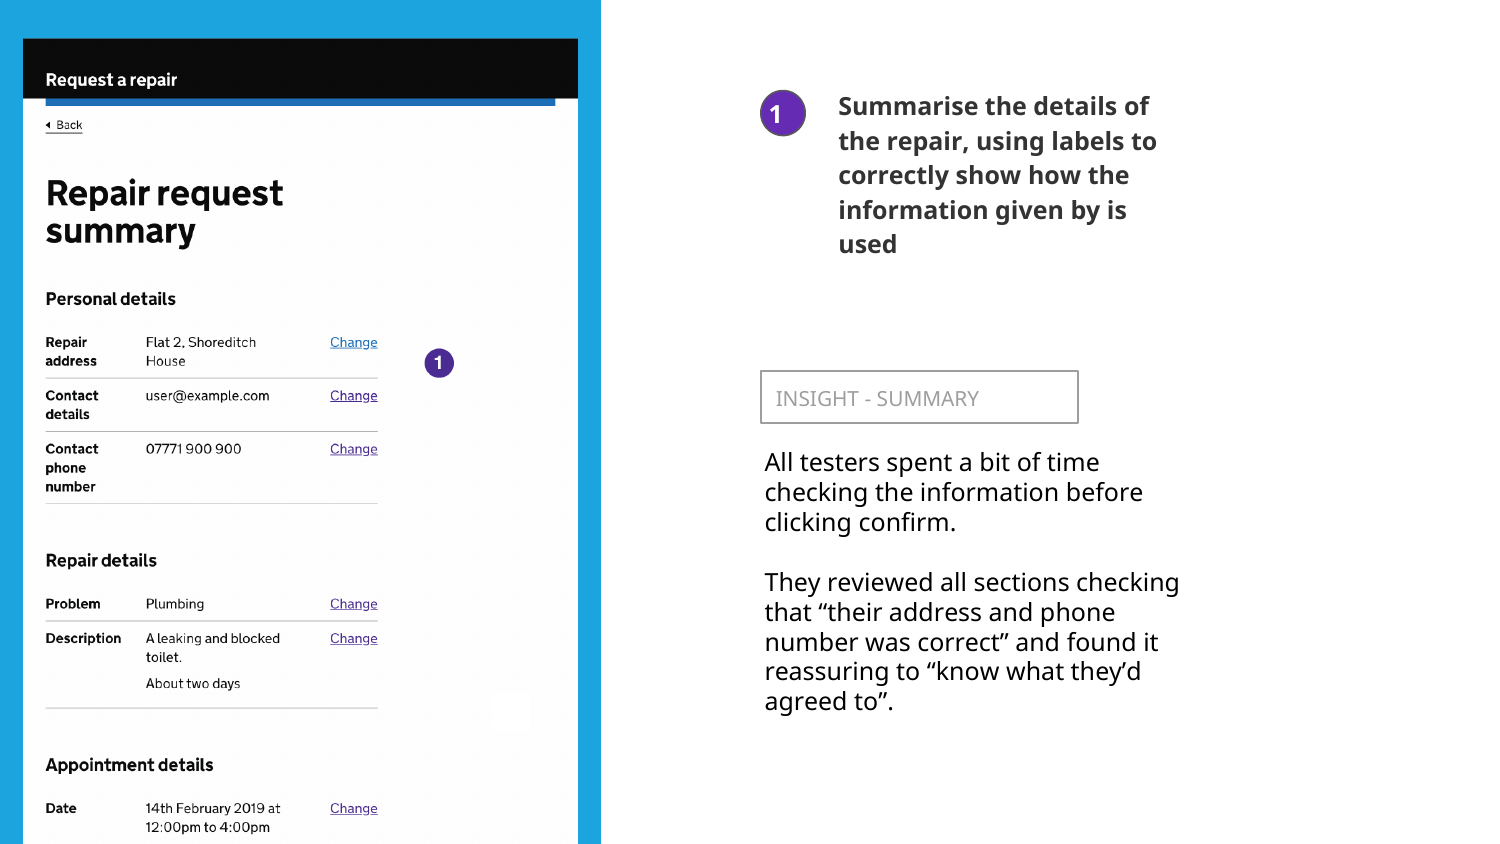

Summarise the details of the repair, using labels to correctly show how the information given by is used
1
INSIGHT - SUMMARY
All testers spent a bit of time checking the information before clicking confirm.
They reviewed all sections checking that “their address and phone number was correct” and found it reassuring to “know what they’d agreed to”.